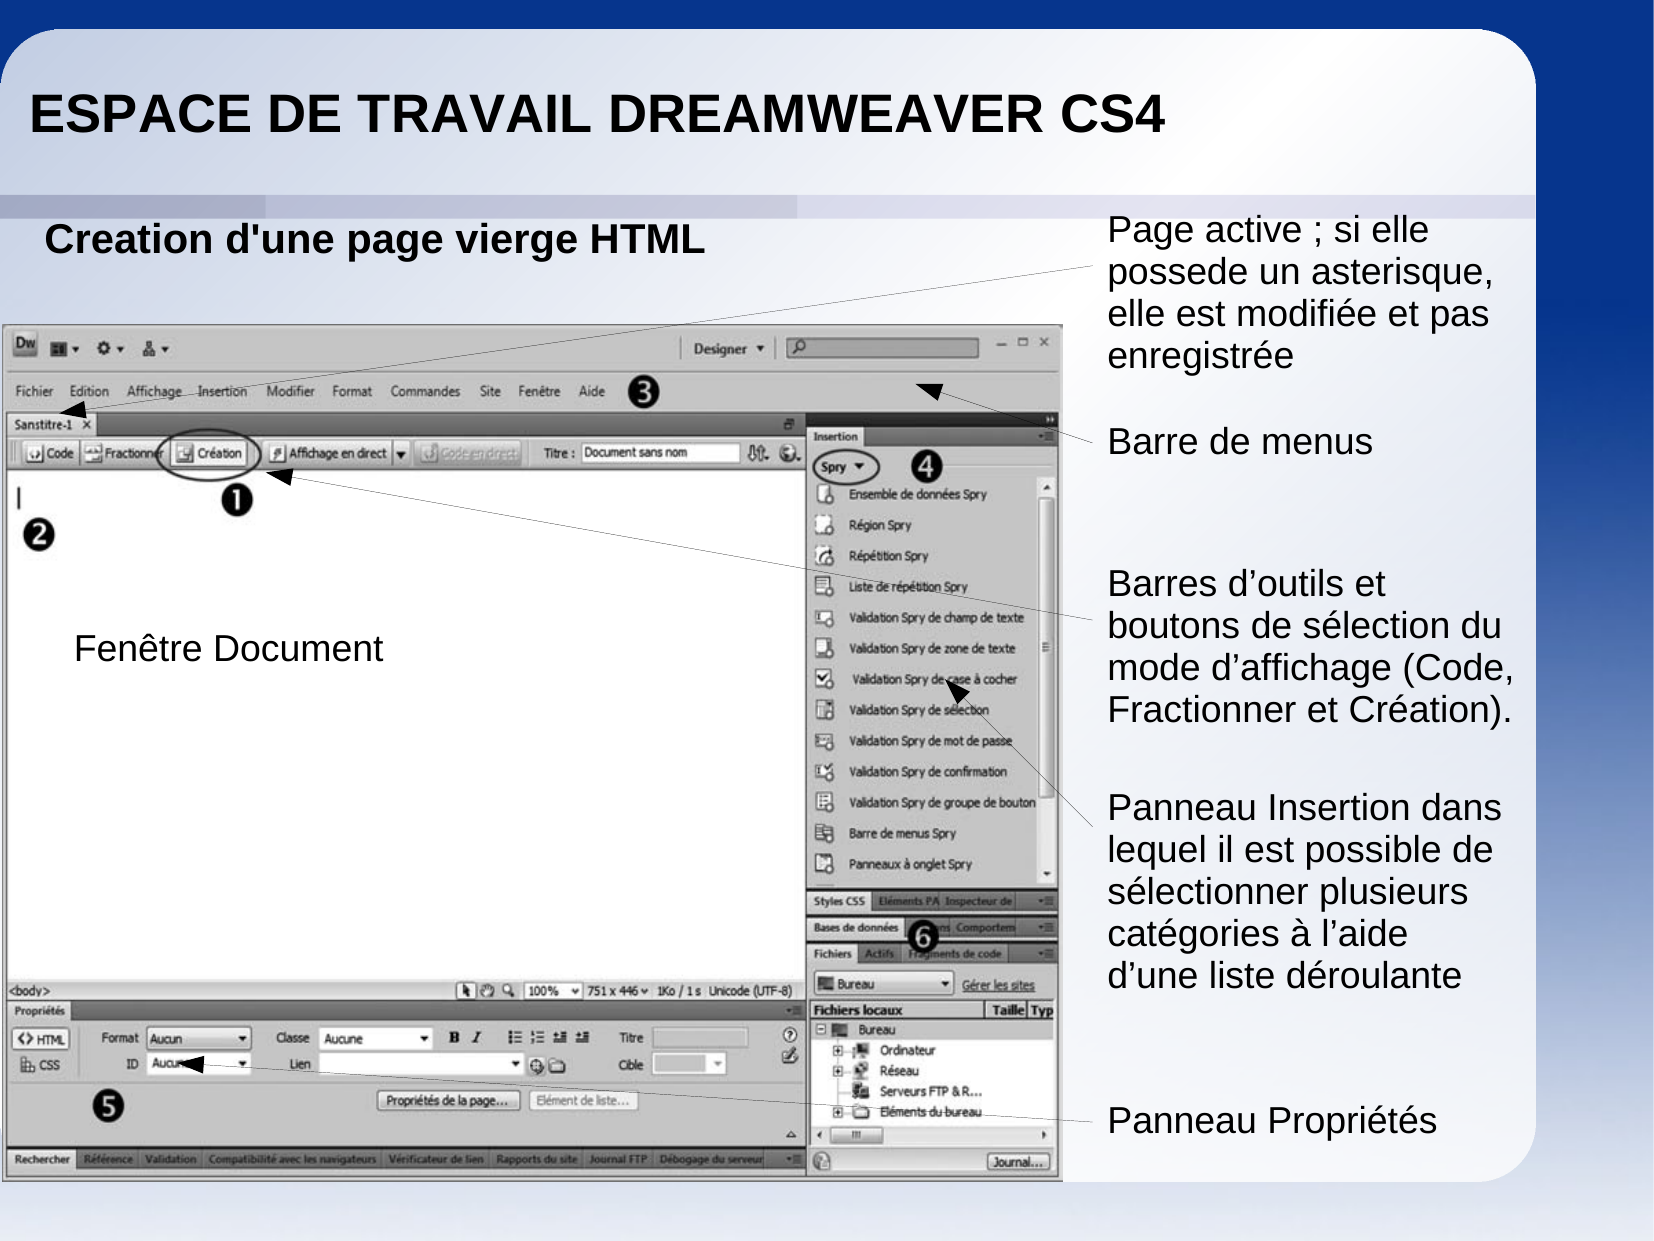

# ESPACE DE TRAVAIL DREAMWEAVER CS4
Page active ; si elle possede un asterisque, elle est modifiée et pas enregistrée
Creation d'une page vierge HTML
Barre de menus
Barres d’outils et boutons de sélection du
mode d’affichage (Code, Fractionner et Création).
Fenêtre Document
Panneau Insertion dans lequel il est possible de sélectionner plusieurs catégories à l’aide
d’une liste déroulante
Panneau Propriétés